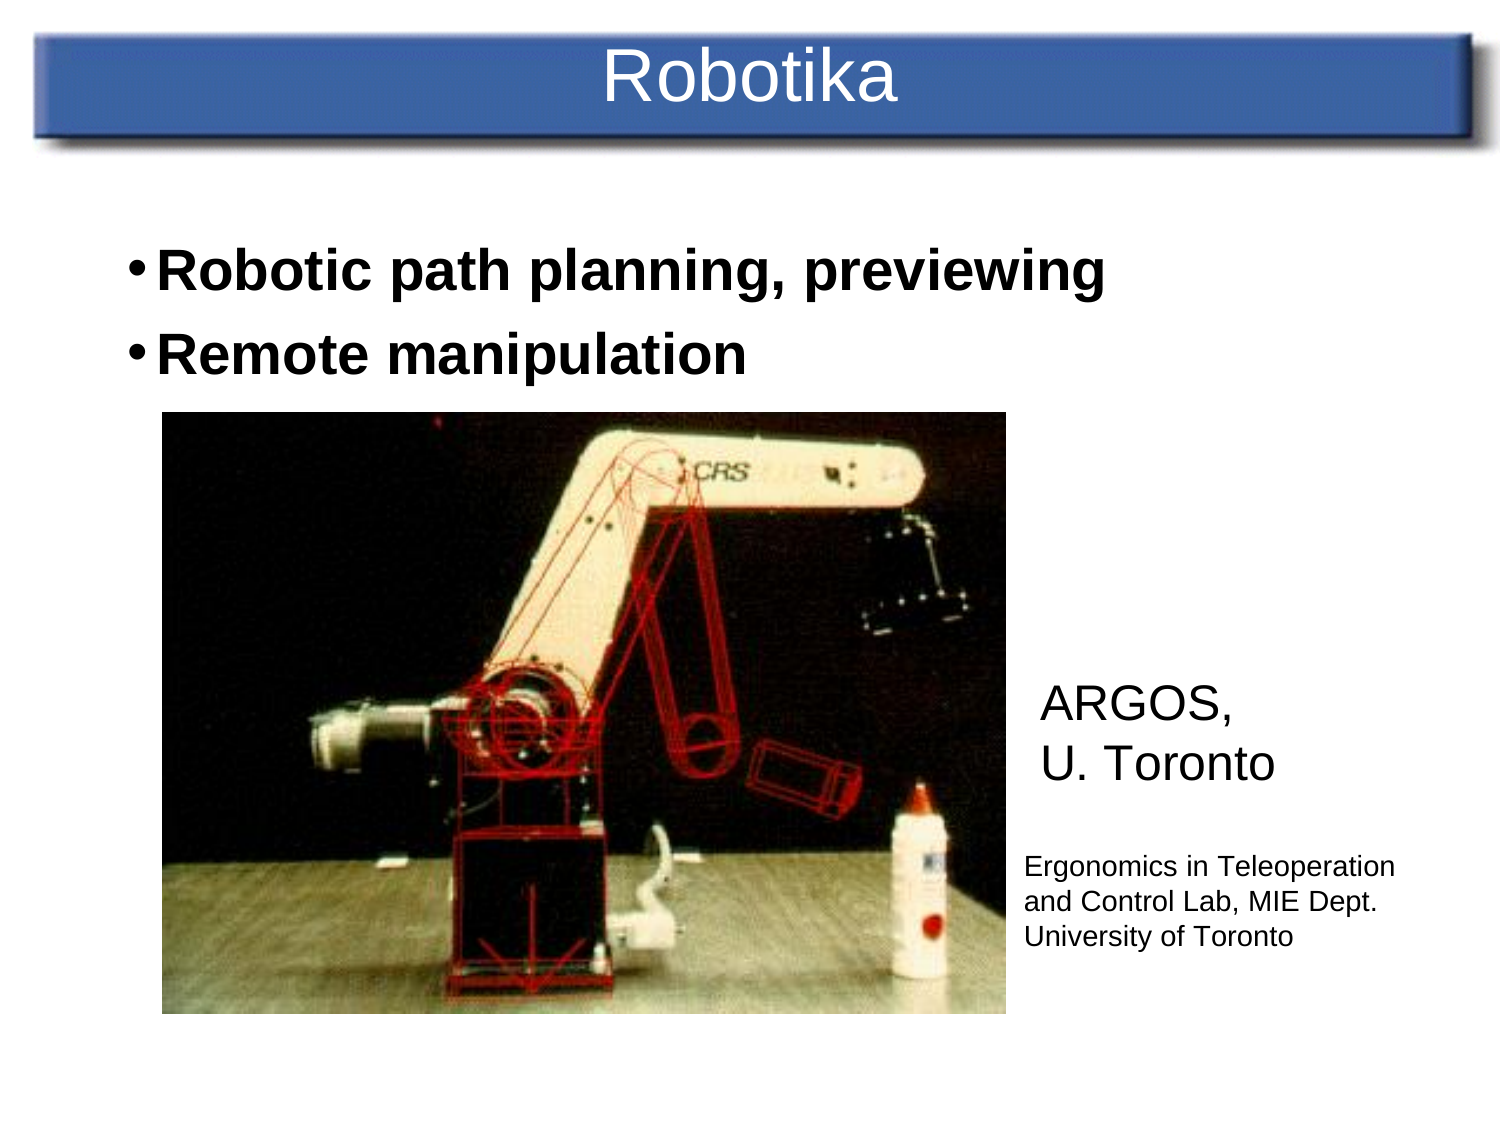

# Robotika
Robotic path planning, previewing
Remote manipulation
ARGOS,
U. Toronto
Ergonomics in Teleoperation
and Control Lab, MIE Dept.
University of Toronto